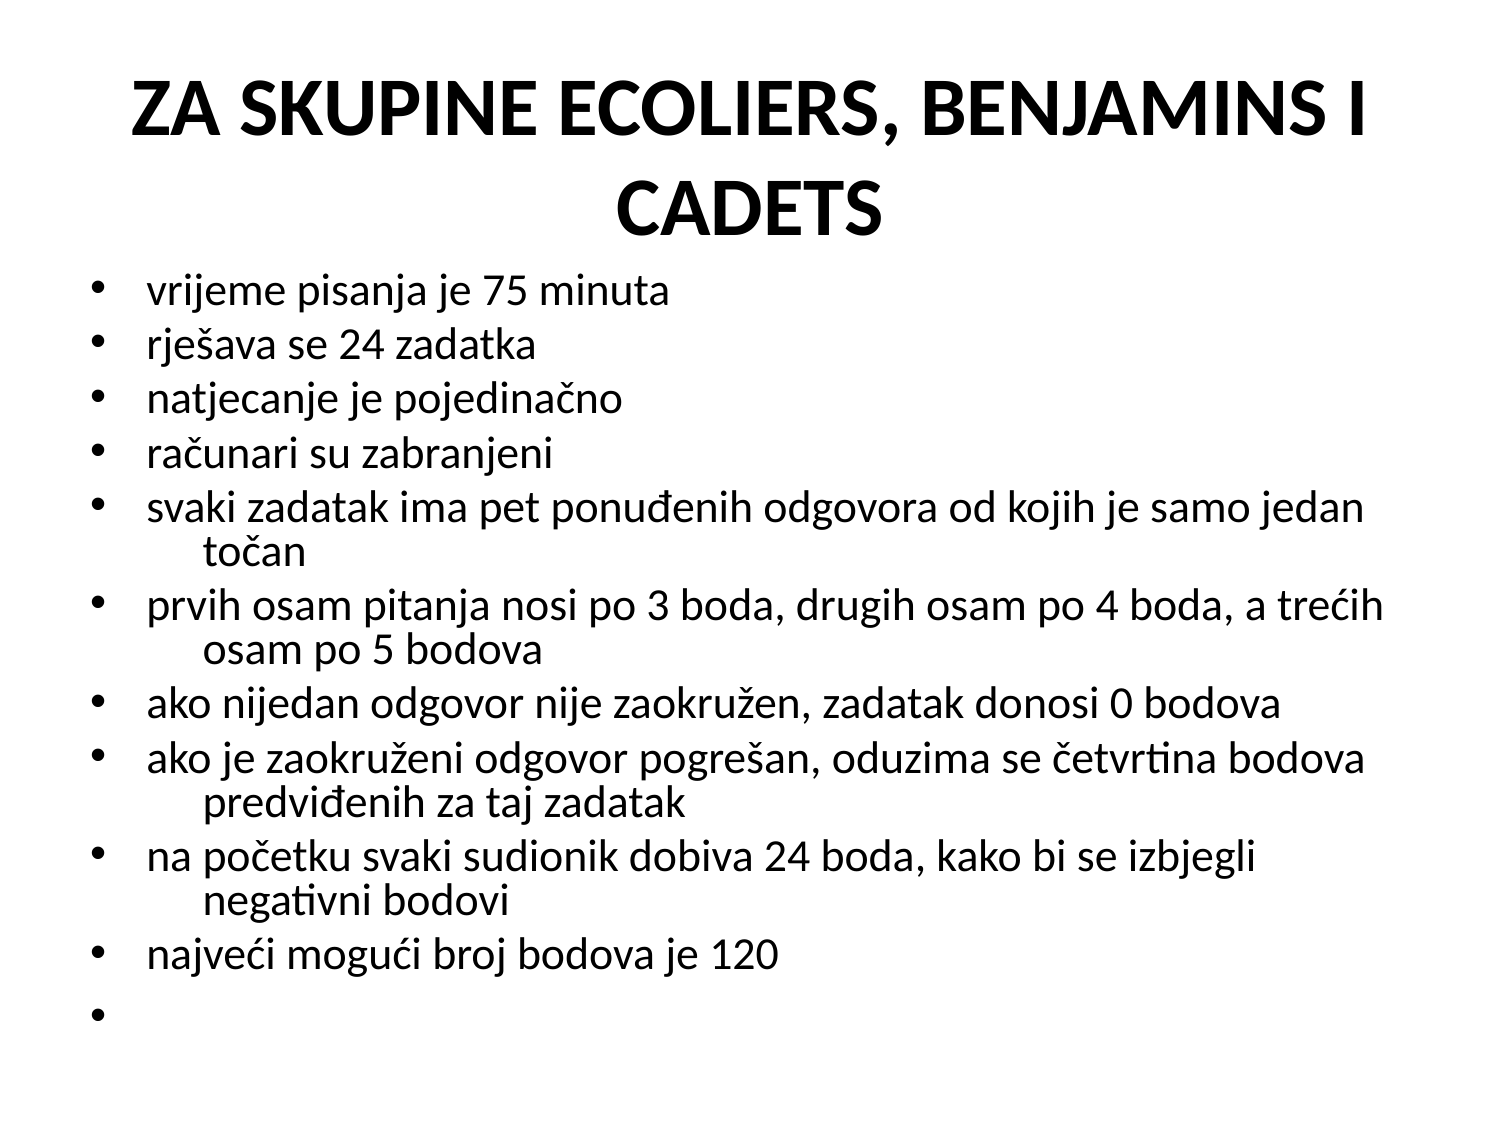

# ZA SKUPINE ECOLIERS, BENJAMINS I CADETS
vrijeme pisanja je 75 minuta
rješava se 24 zadatka
natjecanje je pojedinačno
računari su zabranjeni
svaki zadatak ima pet ponuđenih odgovora od kojih je samo jedan točan
prvih osam pitanja nosi po 3 boda, drugih osam po 4 boda, a trećih osam po 5 bodova
ako nijedan odgovor nije zaokružen, zadatak donosi 0 bodova
ako je zaokruženi odgovor pogrešan, oduzima se četvrtina bodova predviđenih za taj zadatak
na početku svaki sudionik dobiva 24 boda, kako bi se izbjegli negativni bodovi
najveći mogući broj bodova je 120